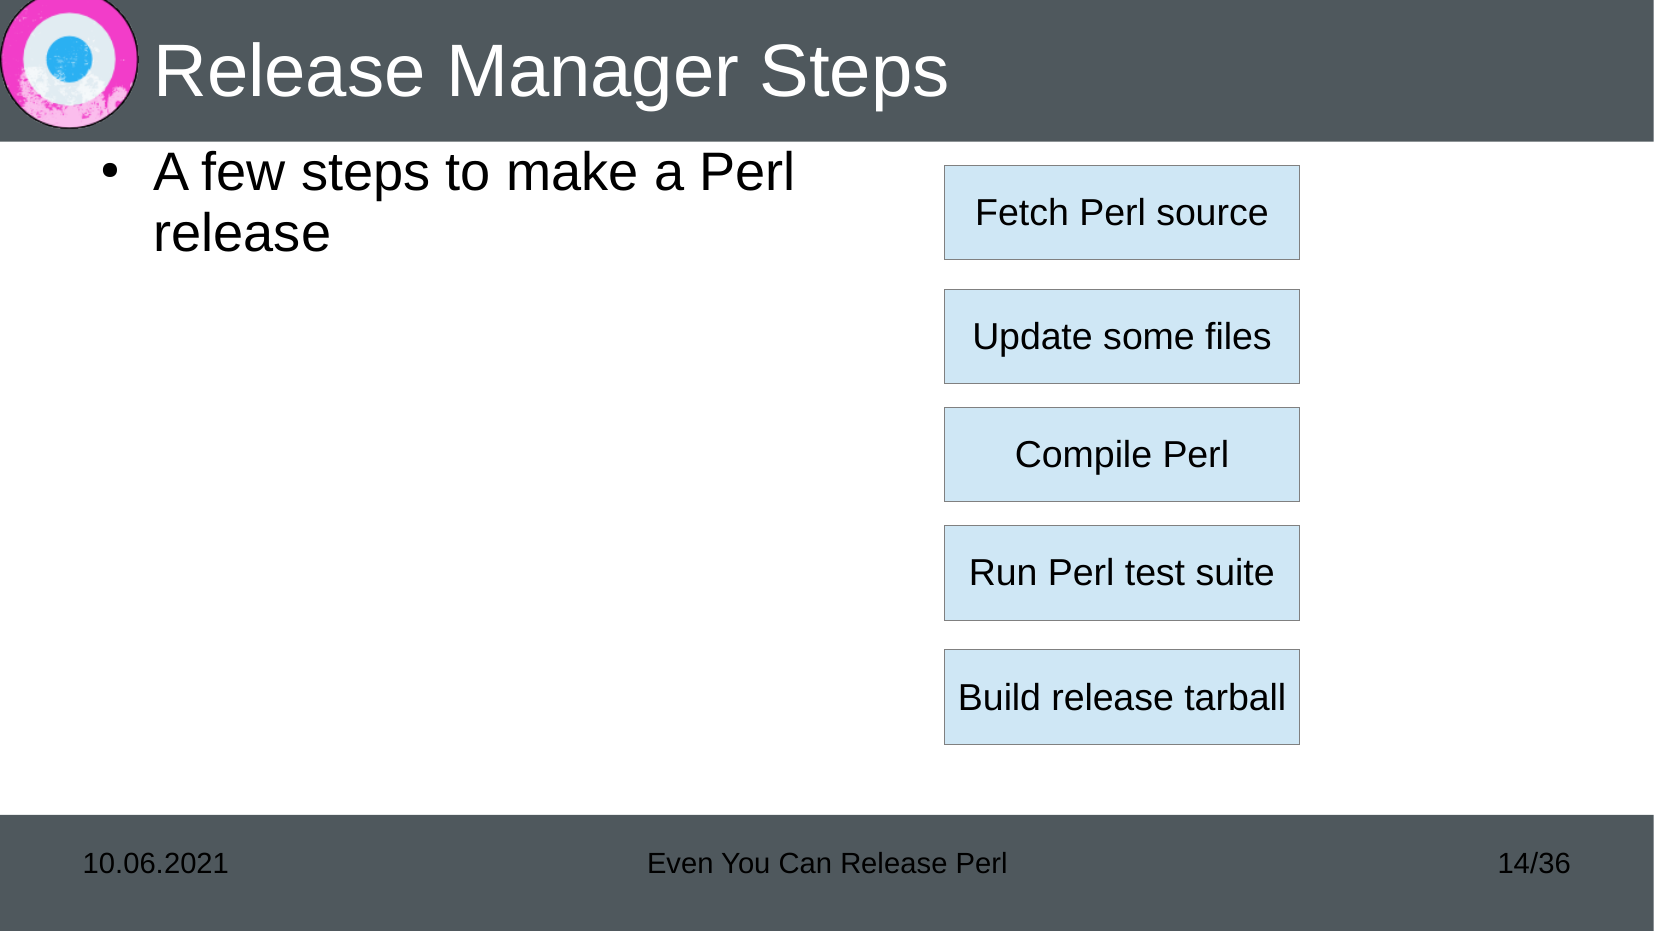

# Release Manager Steps
A few steps to make a Perl release
Fetch Perl source
Update some files
Compile Perl
Run Perl test suite
Build release tarball
08. März 2019
14